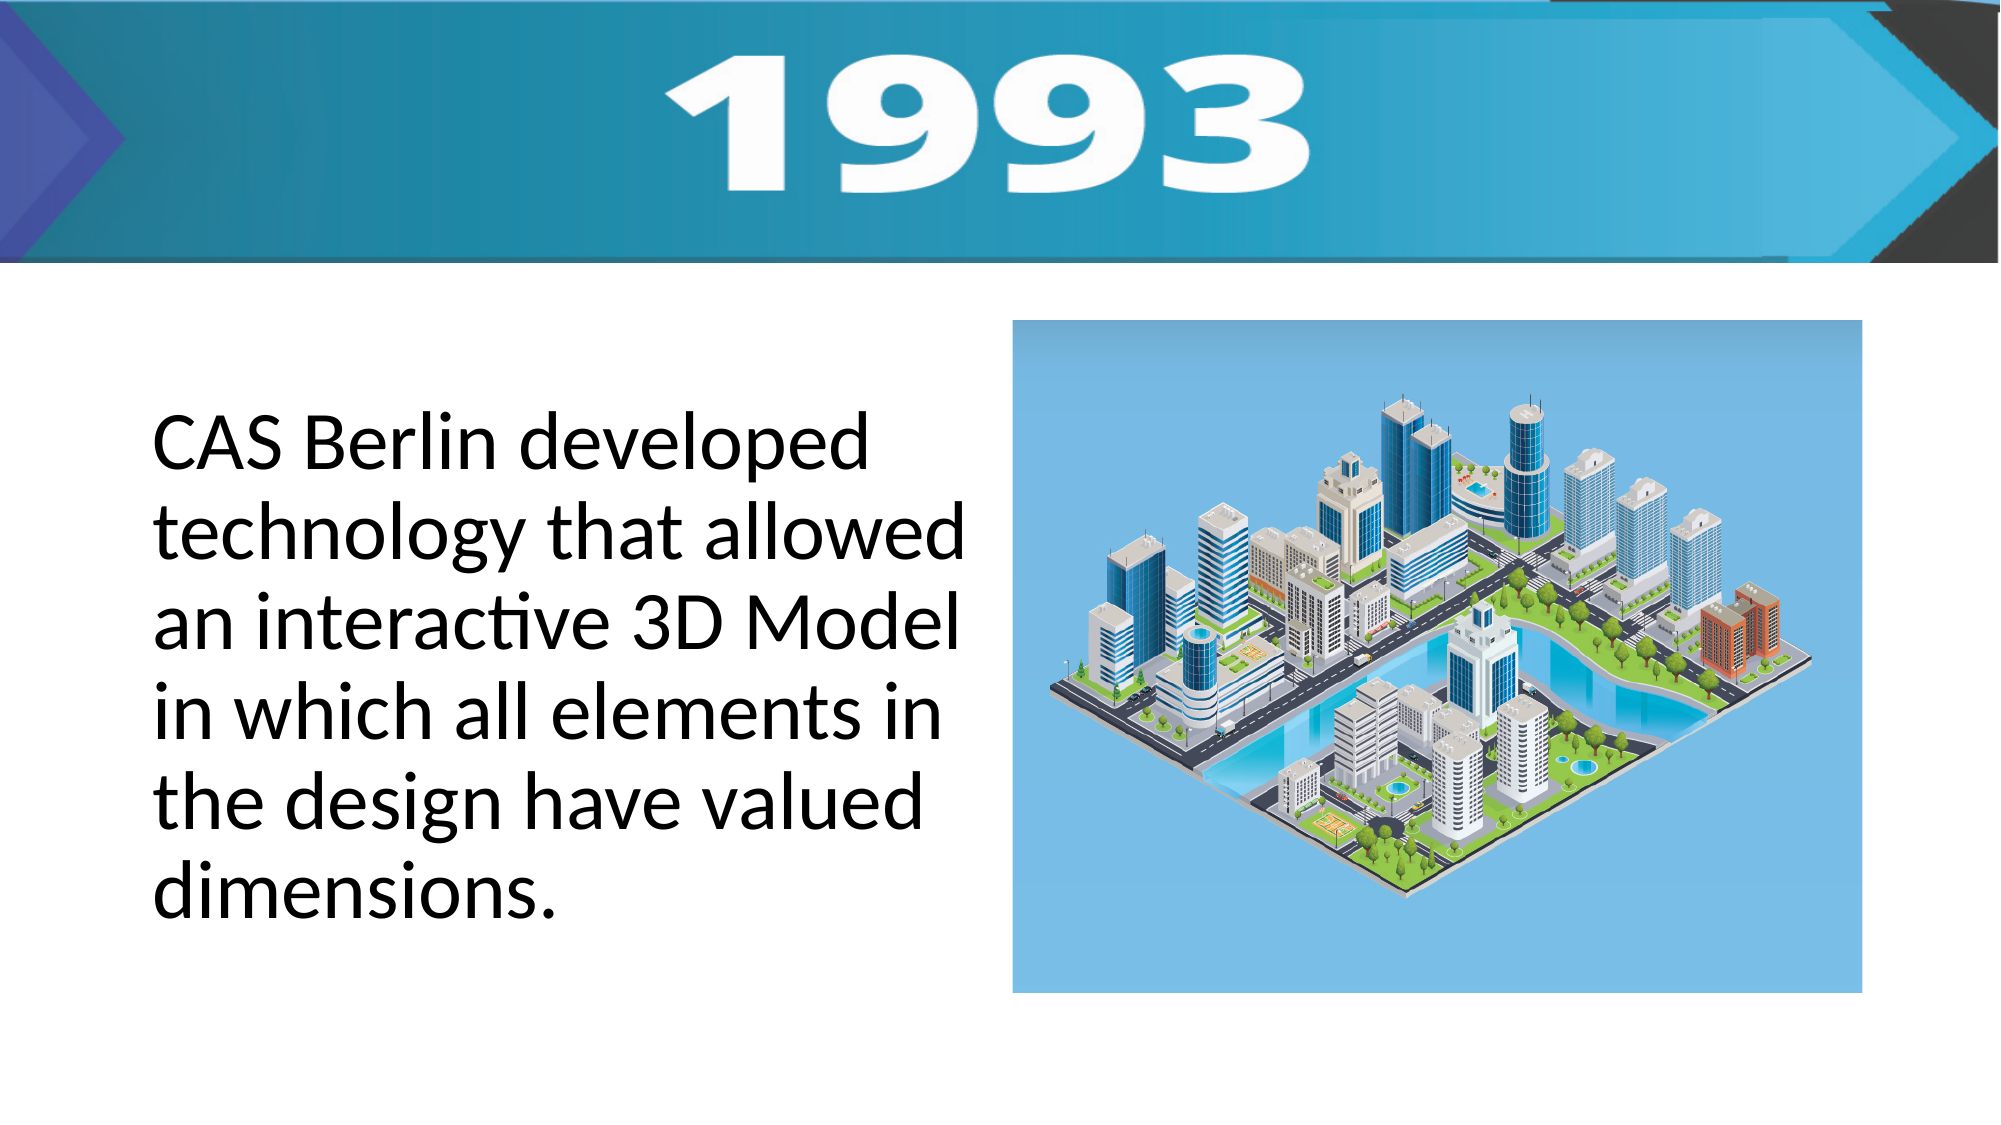

# CAS Berlin developed technology that allowed an interactive 3D Model in which all elements in the design have valued dimensions.